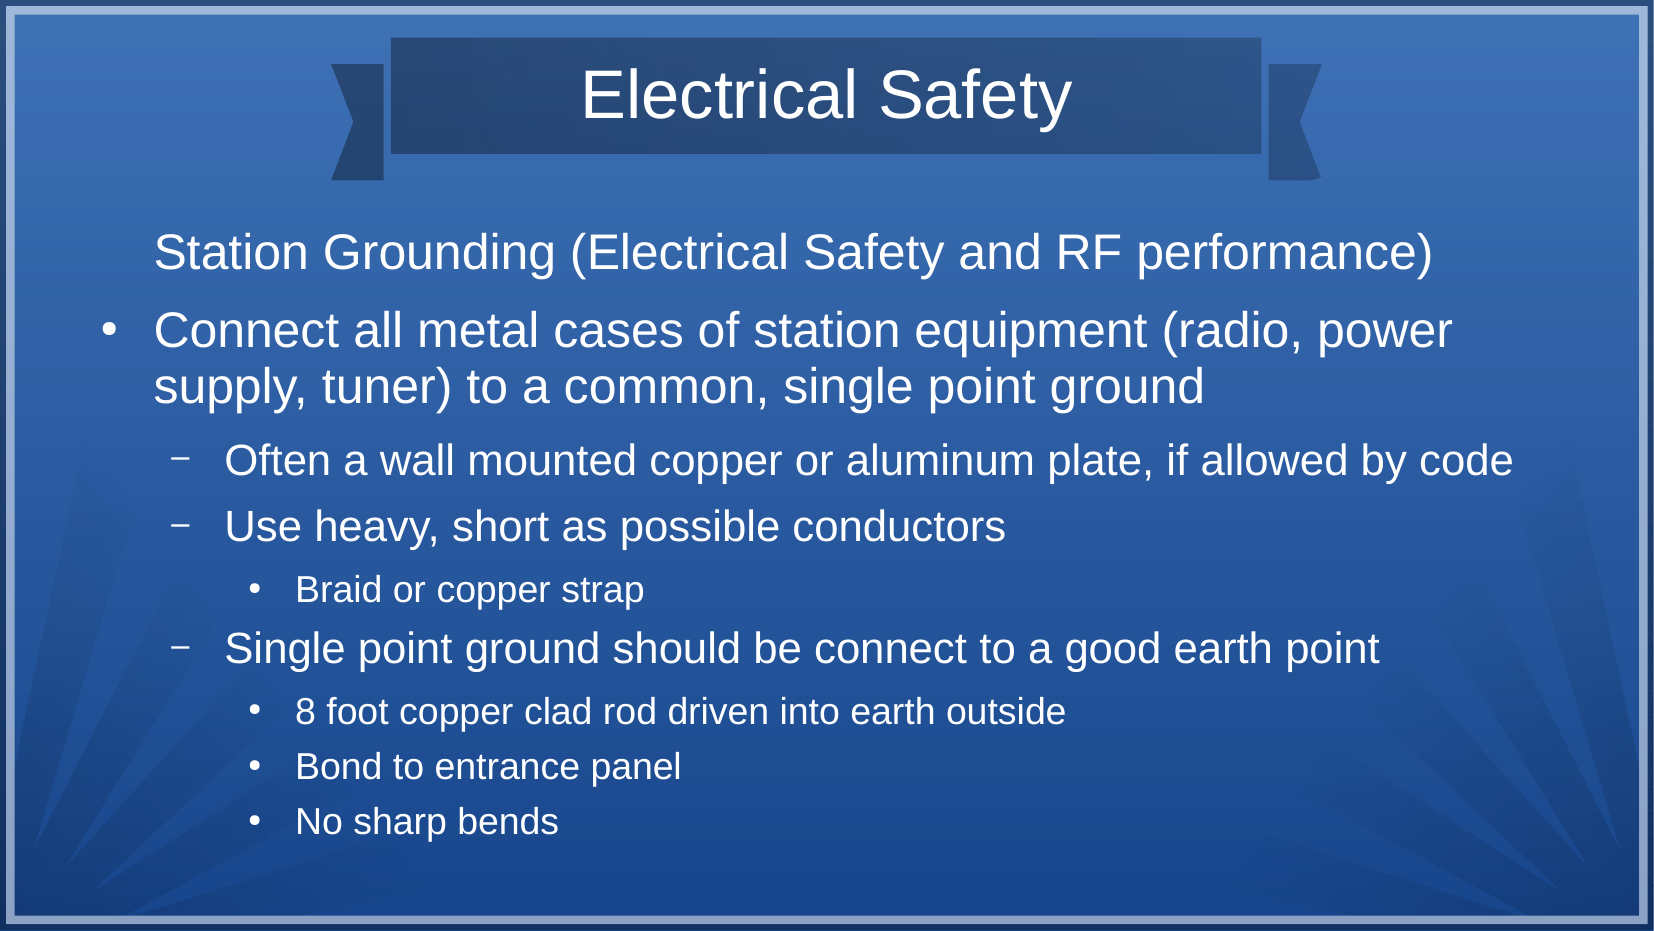

# Electrical Safety
Station Grounding (Electrical Safety and RF performance)
Connect all metal cases of station equipment (radio, power supply, tuner) to a common, single point ground
Often a wall mounted copper or aluminum plate, if allowed by code
Use heavy, short as possible conductors
Braid or copper strap
Single point ground should be connect to a good earth point
8 foot copper clad rod driven into earth outside
Bond to entrance panel
No sharp bends